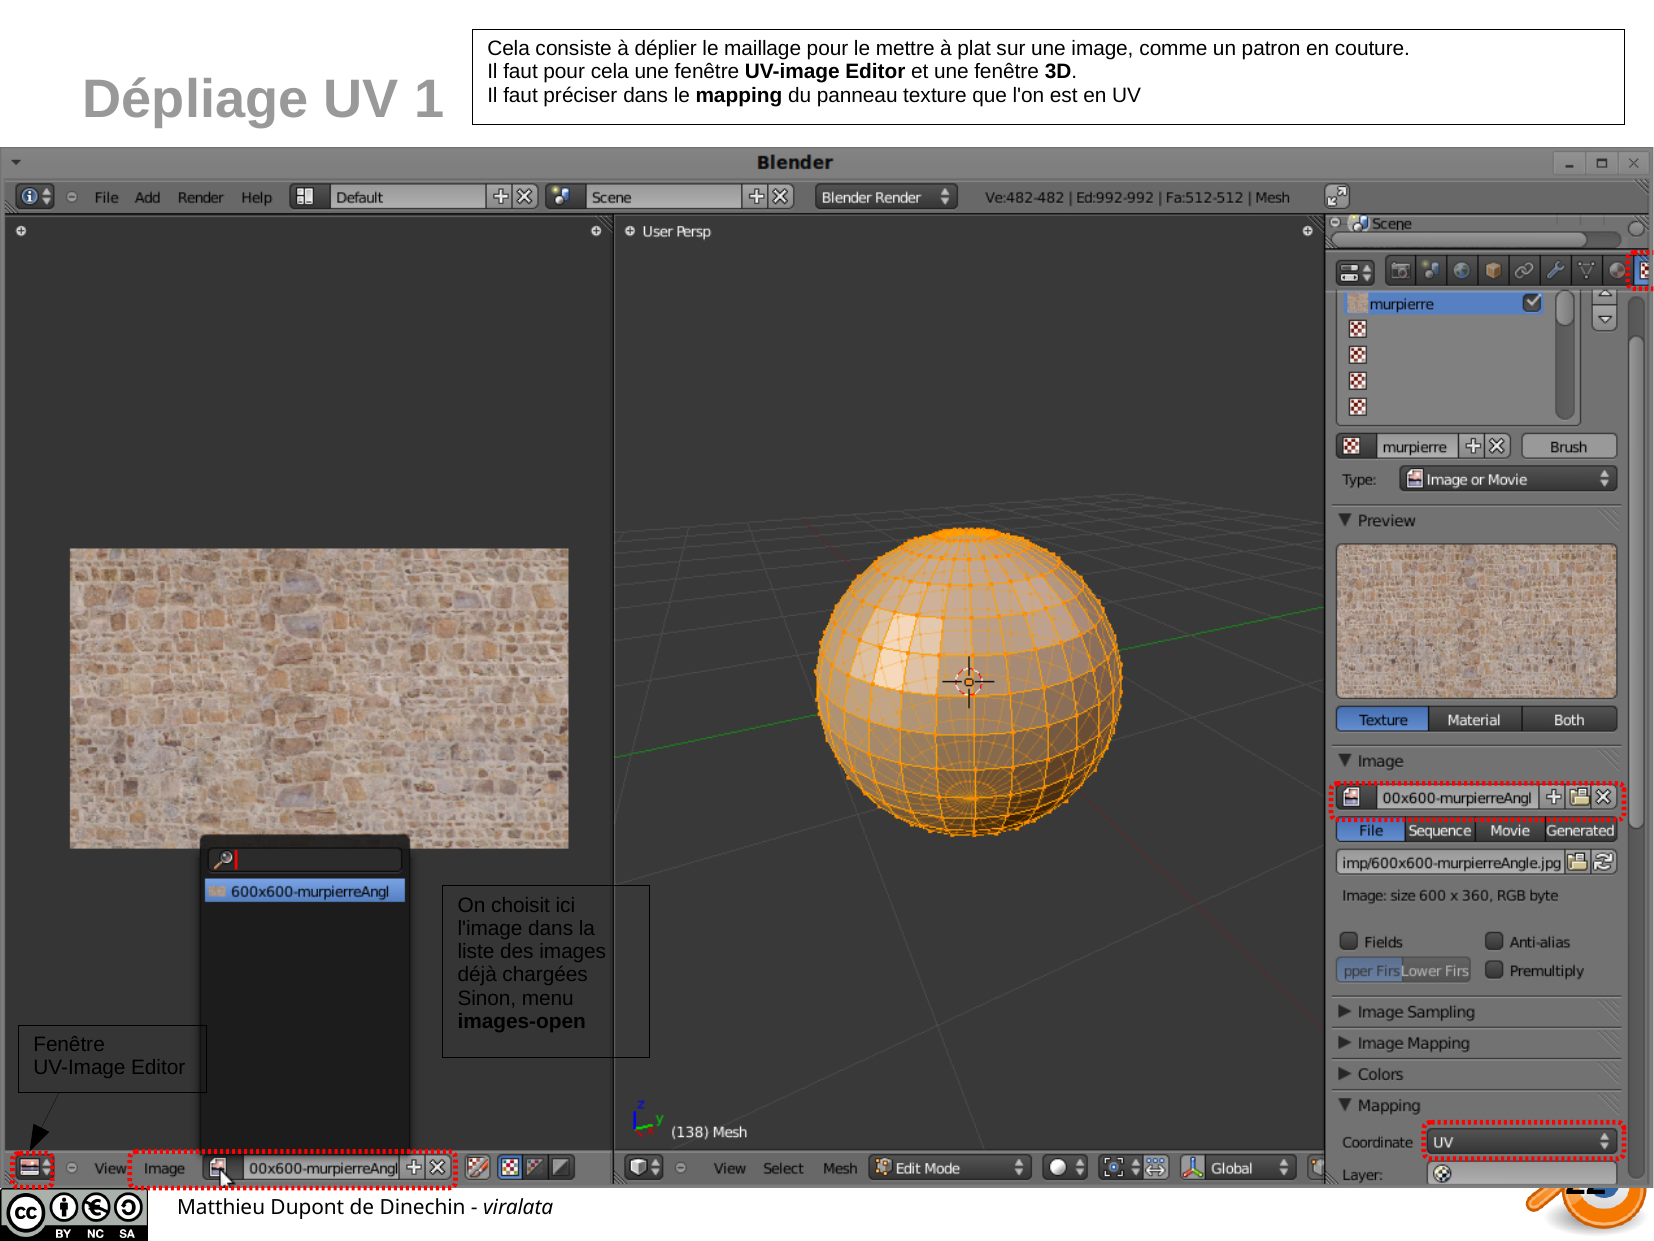

Cela consiste à déplier le maillage pour le mettre à plat sur une image, comme un patron en couture.
Il faut pour cela une fenêtre UV-image Editor et une fenêtre 3D.
Il faut préciser dans le mapping du panneau texture que l'on est en UV
# Dépliage UV 1
On choisit ici l'image dans la liste des images déjà chargées
Sinon, menu images-open
Fenêtre
UV-Image Editor
22
Cours Blender Mars 2010